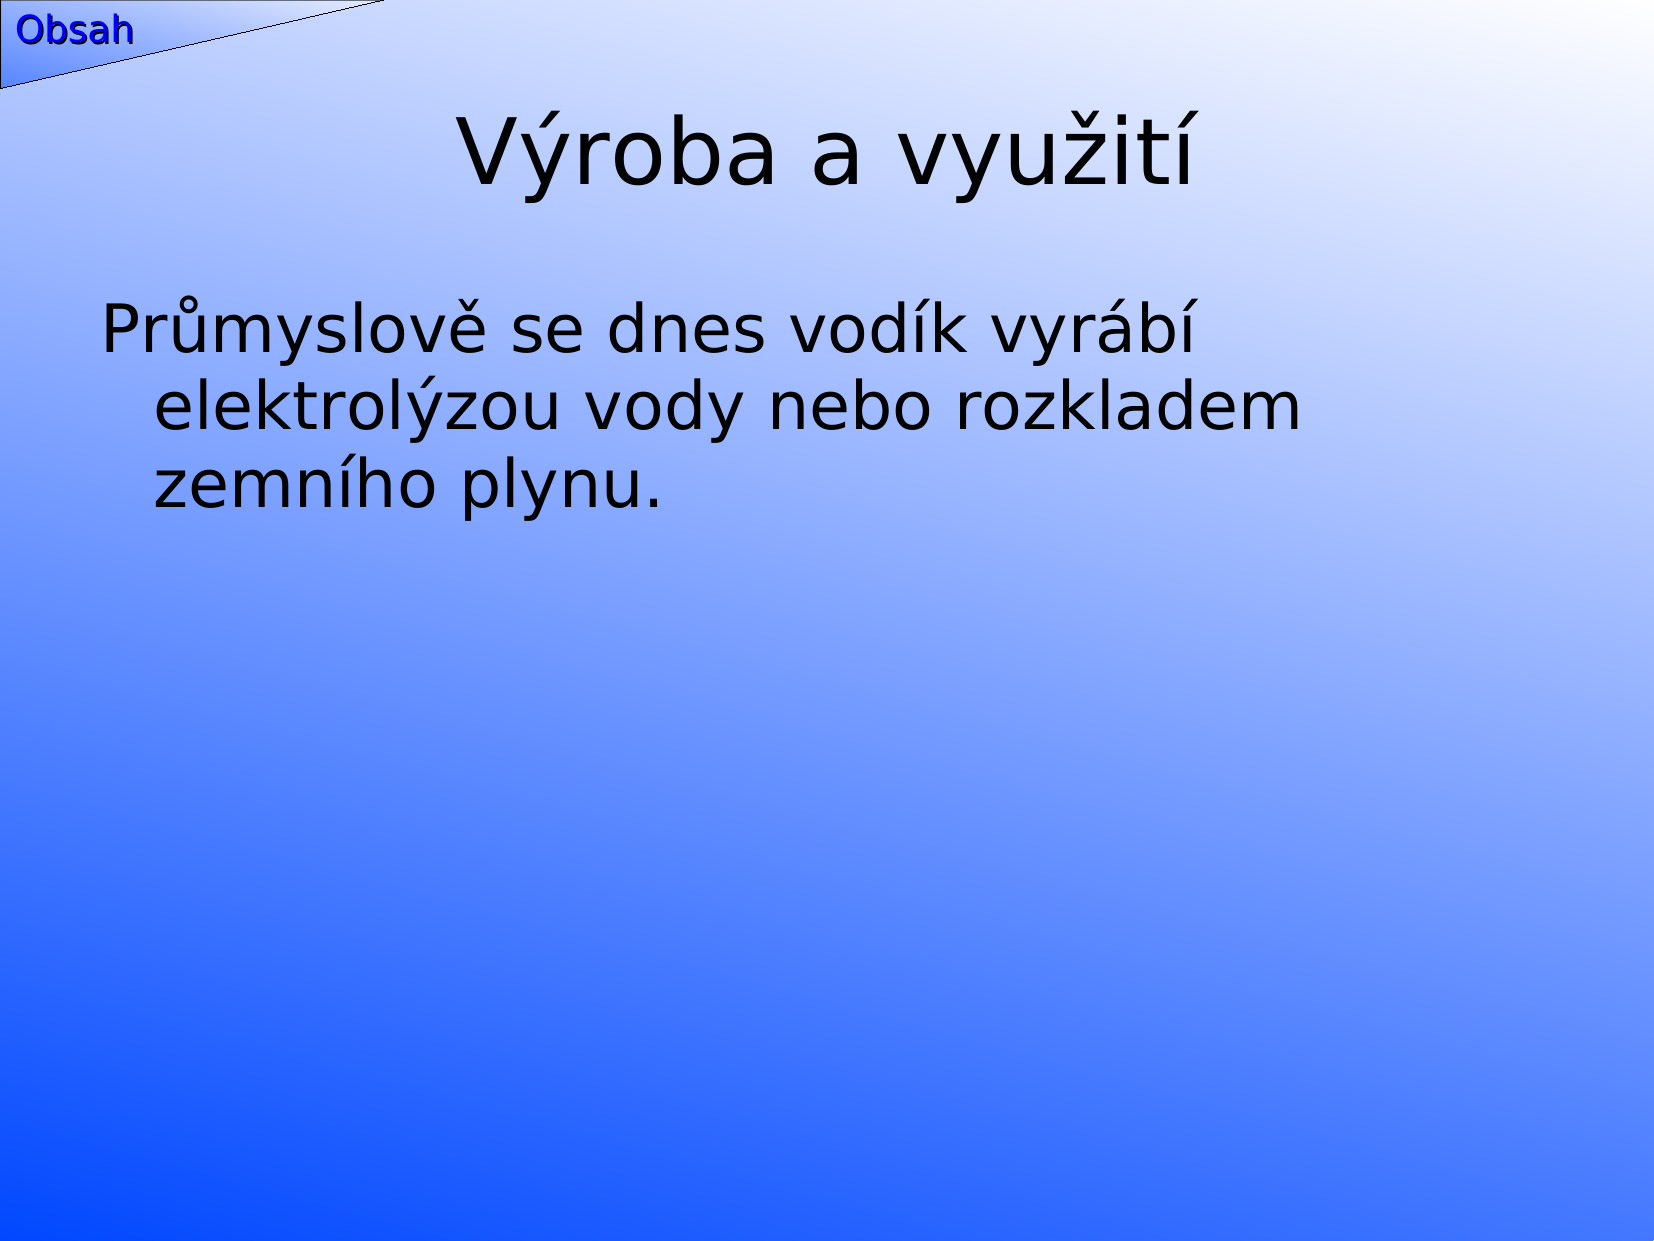

Obsah
# Výroba a využití
Průmyslově se dnes vodík vyrábí elektrolýzou vody nebo rozkladem zemního plynu.